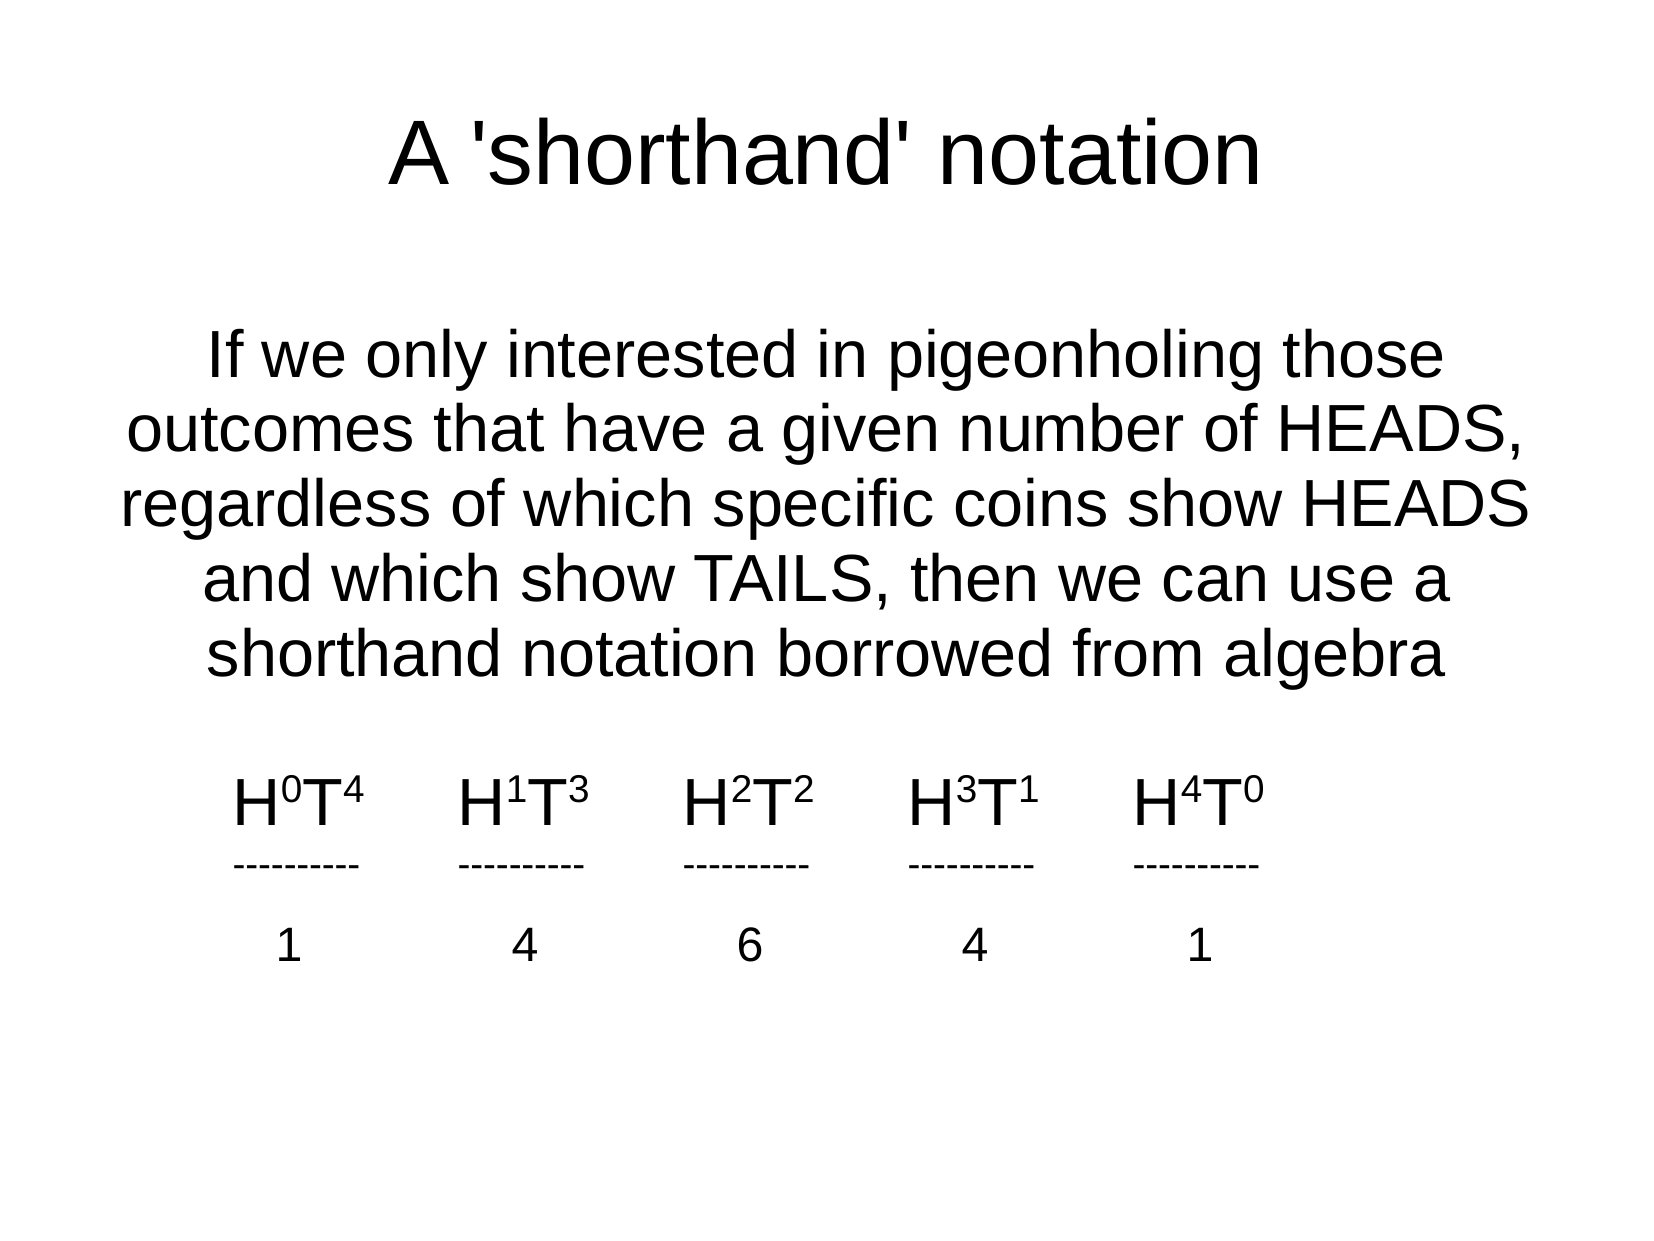

# A 'shorthand' notation
If we only interested in pigeonholing those outcomes that have a given number of HEADS, regardless of which specific coins show HEADS and which show TAILS, then we can use a shorthand notation borrowed from algebra
		H0T4		H1T3	 	H2T2	 	H3T1		H4T0
		----------		----------		----------		----------		----------
		 1			 4		 6		 4		 1